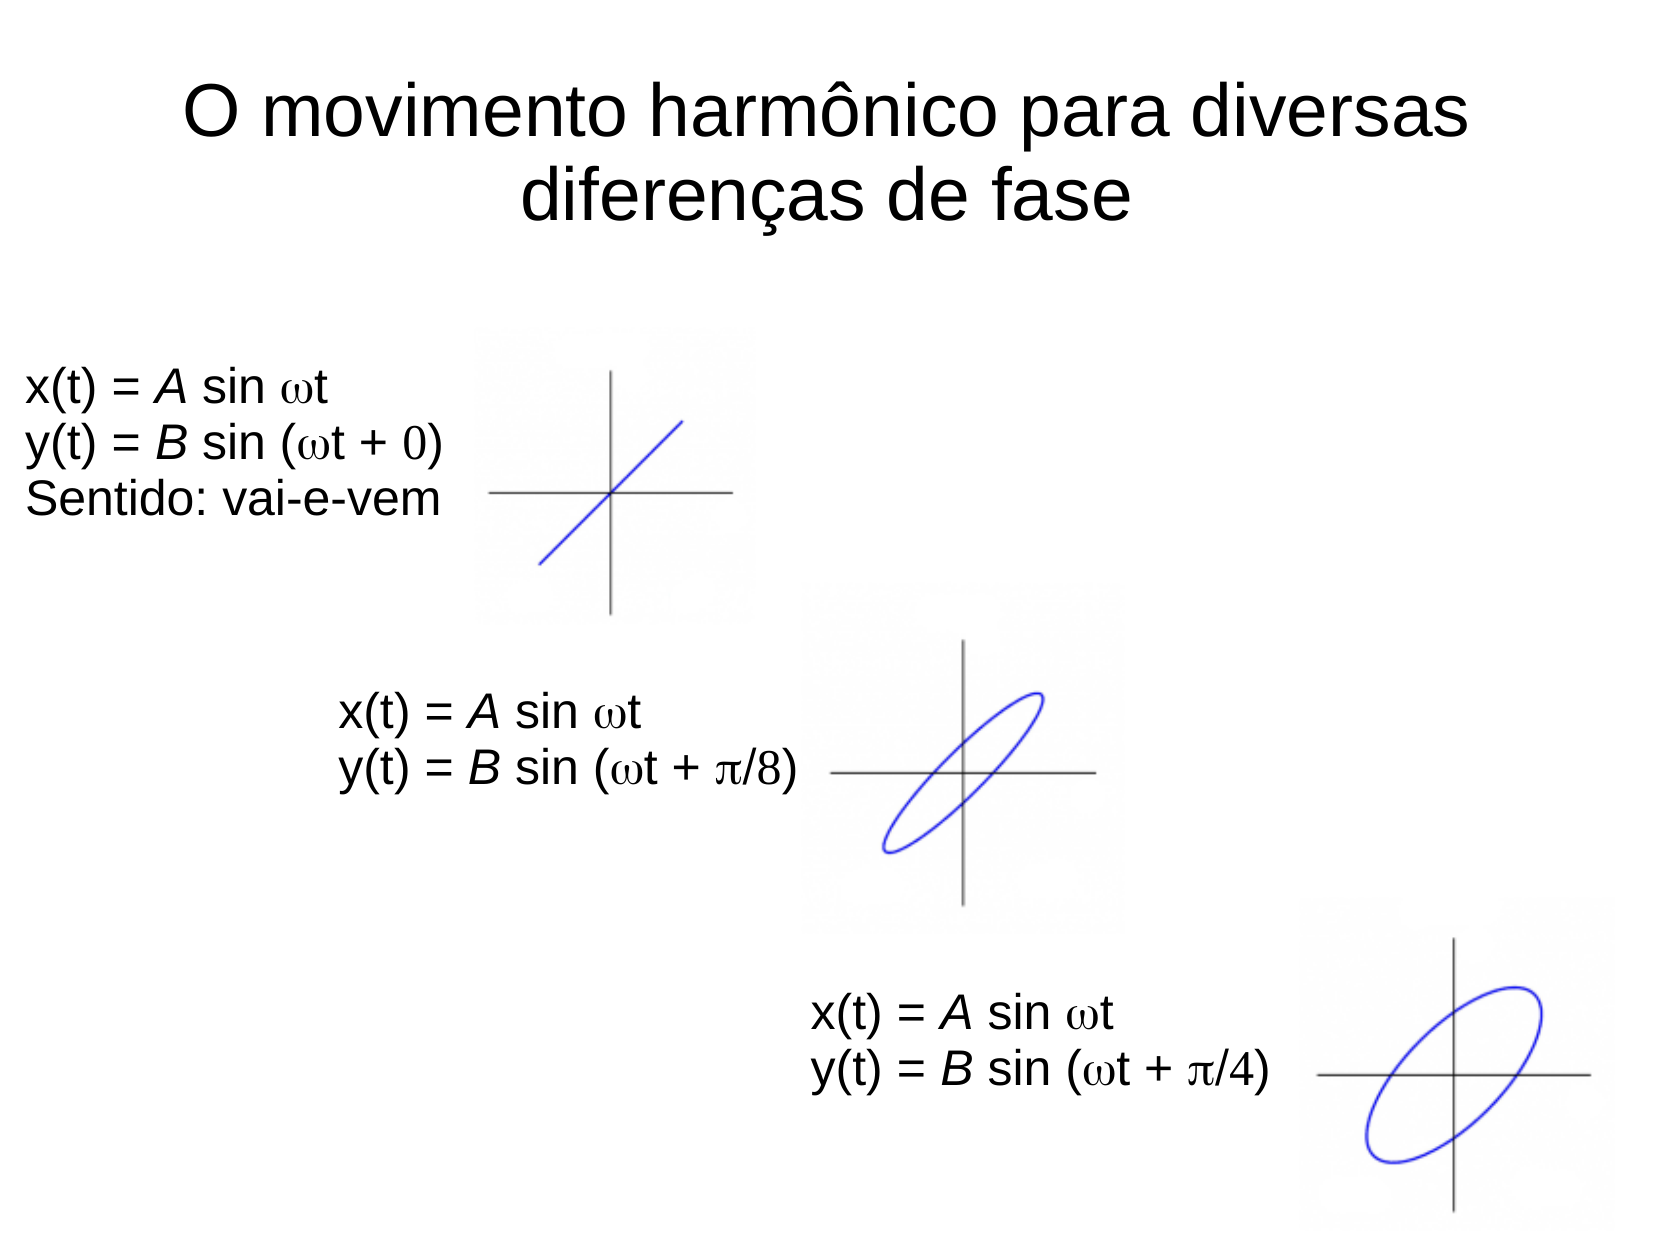

# O movimento harmônico para diversas diferenças de fase
x(t) = A sin wt
y(t) = B sin (wt + 0)
Sentido: vai-e-vem
x(t) = A sin wt
y(t) = B sin (wt + p/8)
x(t) = A sin wt
y(t) = B sin (wt + p/4)